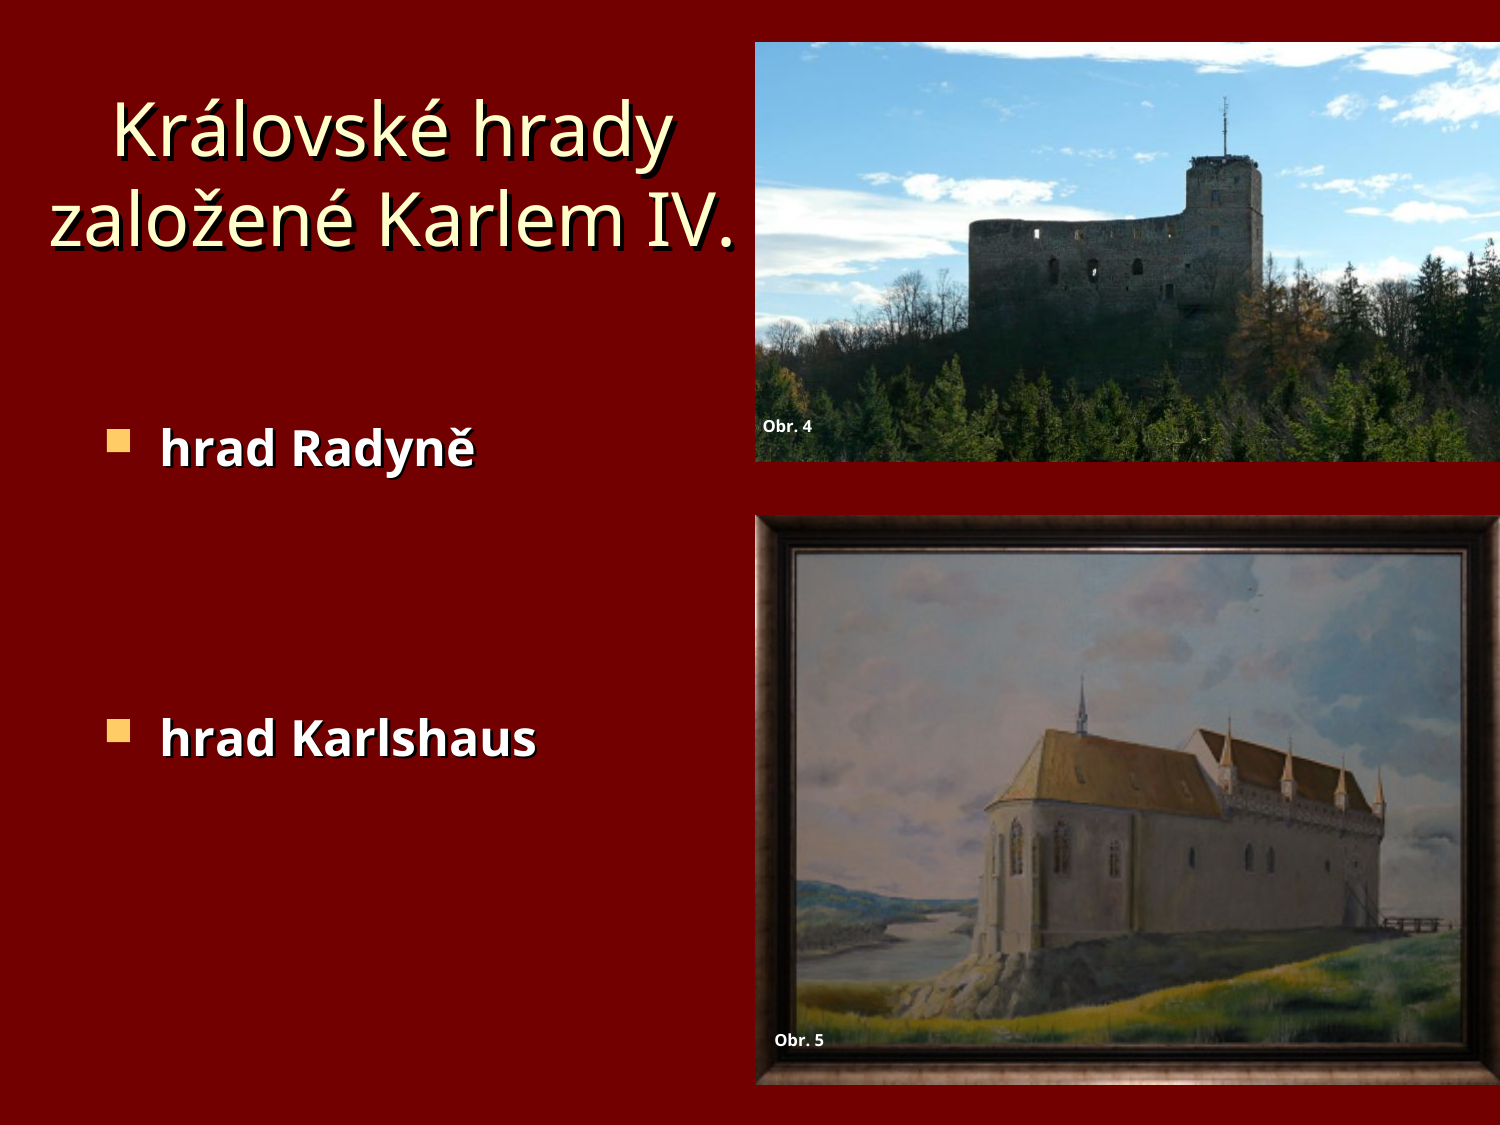

# Královské hrady založené Karlem IV.
hrad Radyně
hrad Karlshaus
Obr. 4
Obr. 5